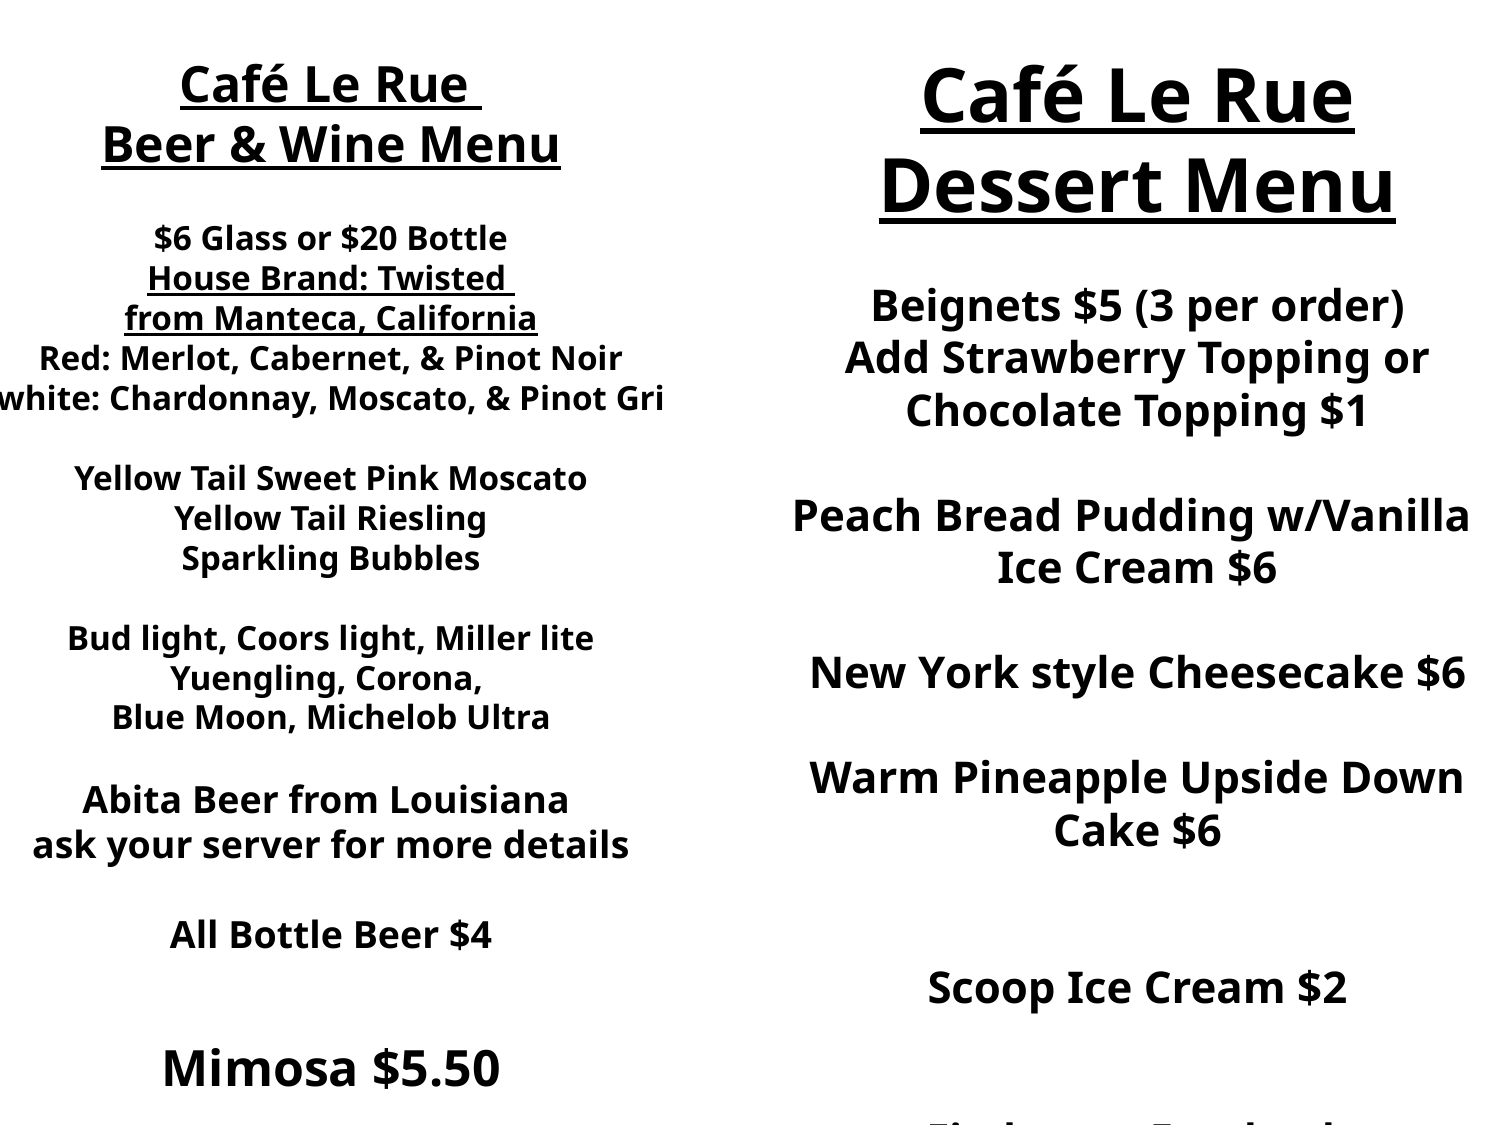

Café Le Rue
Dessert Menu
Beignets $5 (3 per order)
Add Strawberry Topping or Chocolate Topping $1
Peach Bread Pudding w/Vanilla Ice Cream $6
New York style Cheesecake $6
Warm Pineapple Upside Down Cake $6
Scoop Ice Cream $2
Find us on Facebook
Locally Owned and Operated since 2009
Café Le Rue
Beer & Wine Menu
$6 Glass or $20 Bottle
House Brand: Twisted
from Manteca, California
Red: Merlot, Cabernet, & Pinot Noir
white: Chardonnay, Moscato, & Pinot Gri
Yellow Tail Sweet Pink Moscato
Yellow Tail Riesling
Sparkling Bubbles
Bud light, Coors light, Miller lite
Yuengling, Corona,
Blue Moon, Michelob Ultra
Abita Beer from Louisiana
ask your server for more details
All Bottle Beer $4
Mimosa $5.50